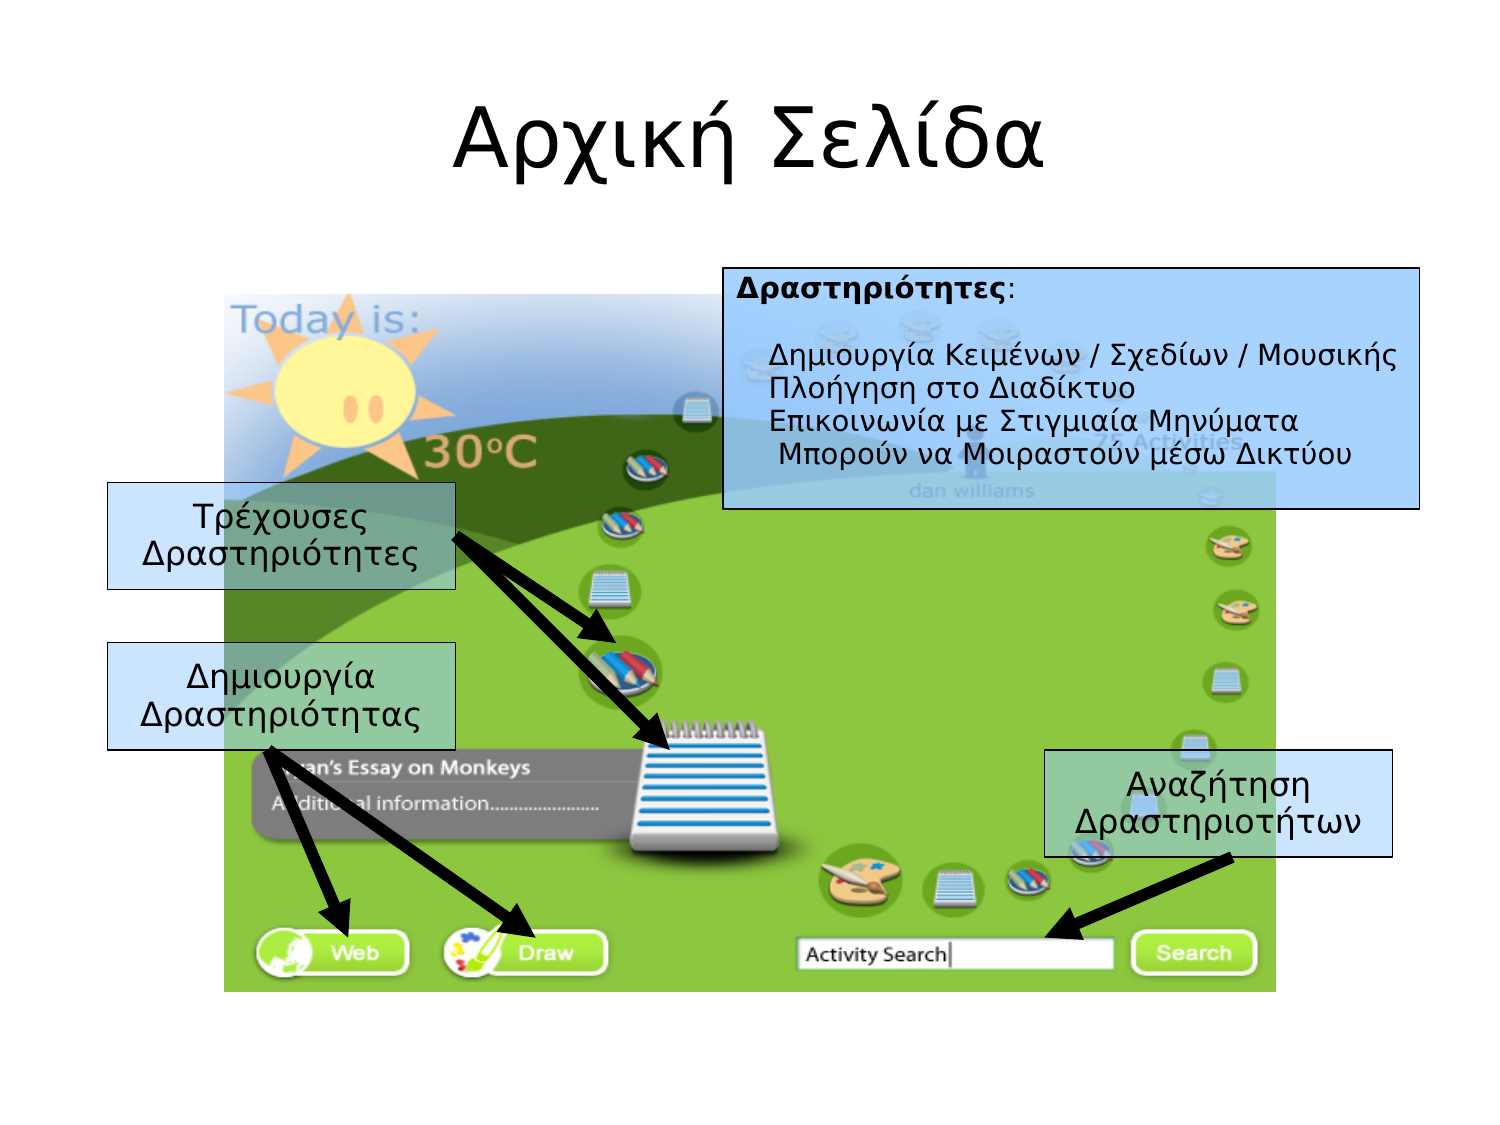

# Αρχική Σελίδα
Δραστηριότητες:
Δημιουργία Κειμένων / Σχεδίων / Μουσικής
Πλοήγηση στο Διαδίκτυο
Επικοινωνία με Στιγμιαία Μηνύματα
 Μπορούν να Μοιραστούν μέσω Δικτύου
Τρέχουσες
Δραστηριότητες
Δημιουργία
Δραστηριότητας
Αναζήτηση
Δραστηριοτήτων